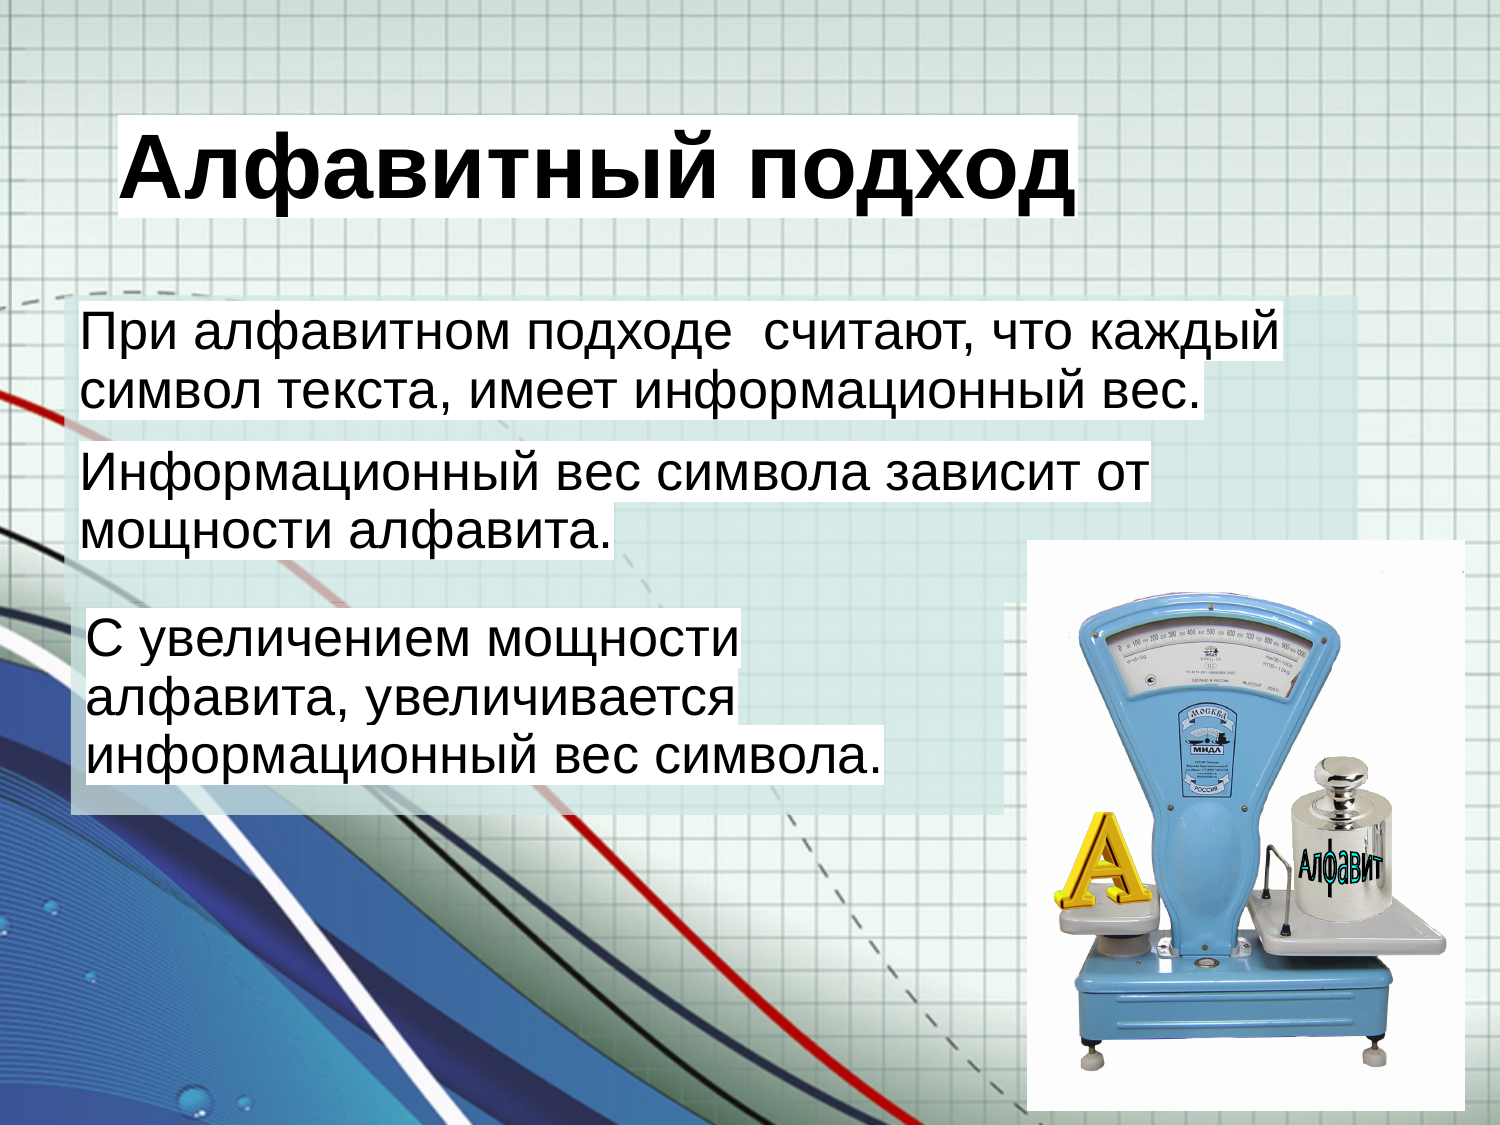

# Алфавитный подход
При алфавитном подходе считают, что каждый символ текста, имеет информационный вес.
Информационный вес символа зависит от мощности алфавита.
С увеличением мощности алфавита, увеличивается информационный вес символа.
Алфавит